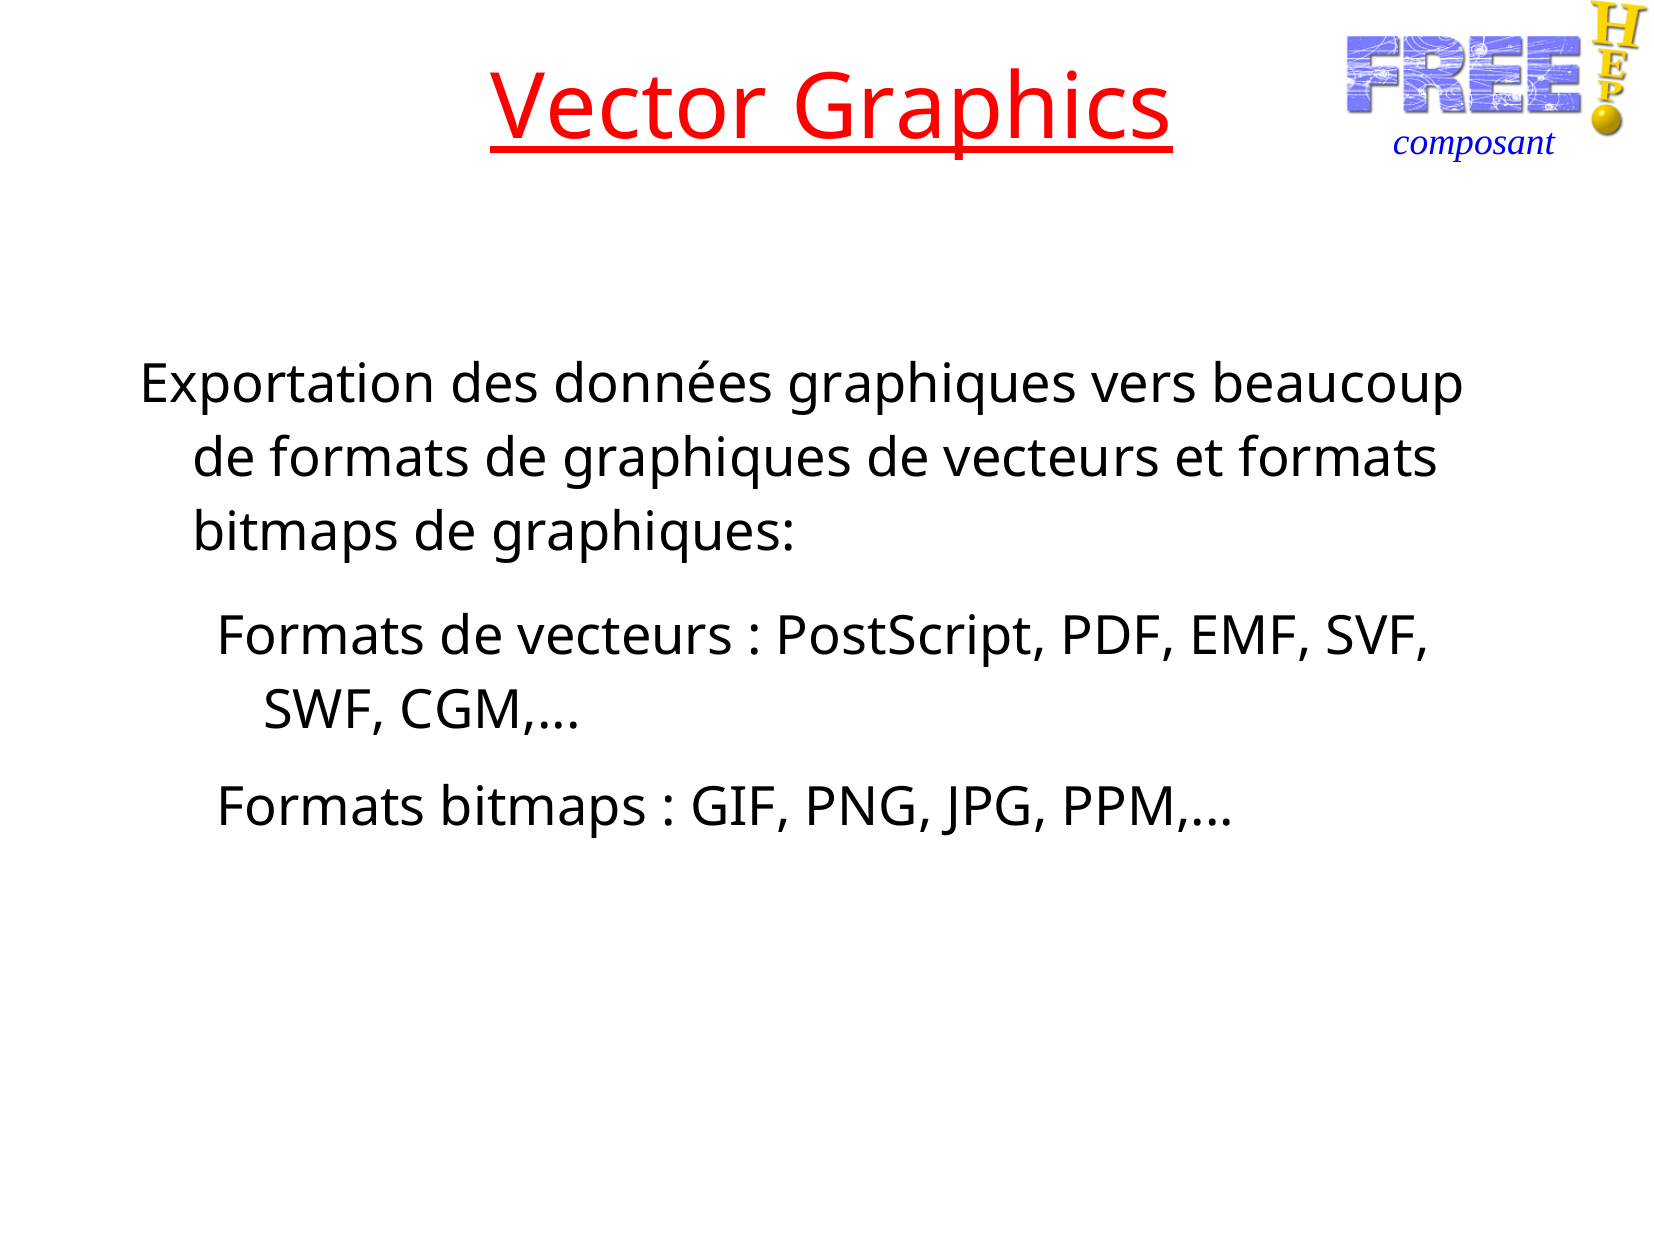

# Vector Graphics
composant
Exportation des données graphiques vers beaucoup de formats de graphiques de vecteurs et formats bitmaps de graphiques:
Formats de vecteurs : PostScript, PDF, EMF, SVF, SWF, CGM,...
Formats bitmaps : GIF, PNG, JPG, PPM,...